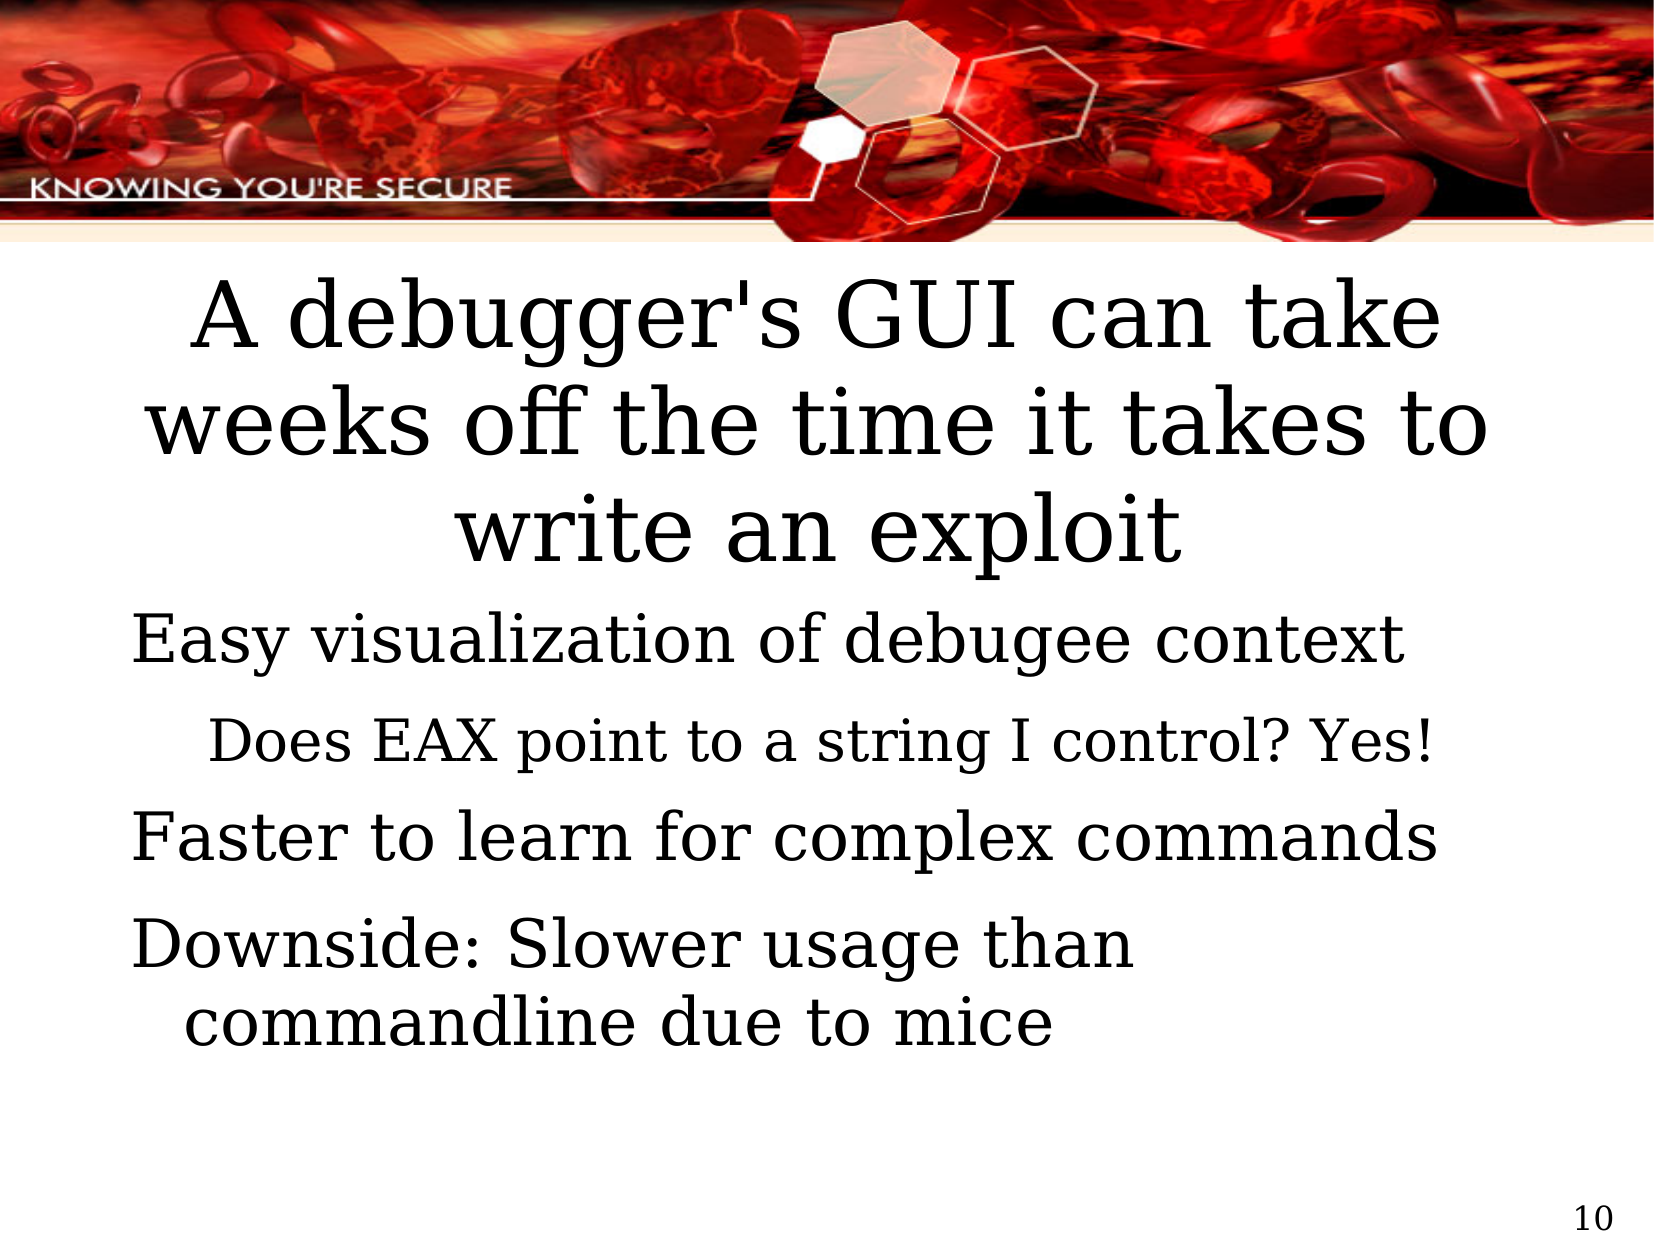

# A debugger's GUI can take weeks off the time it takes to write an exploit
Easy visualization of debugee context
Does EAX point to a string I control? Yes!
Faster to learn for complex commands
Downside: Slower usage than commandline due to mice